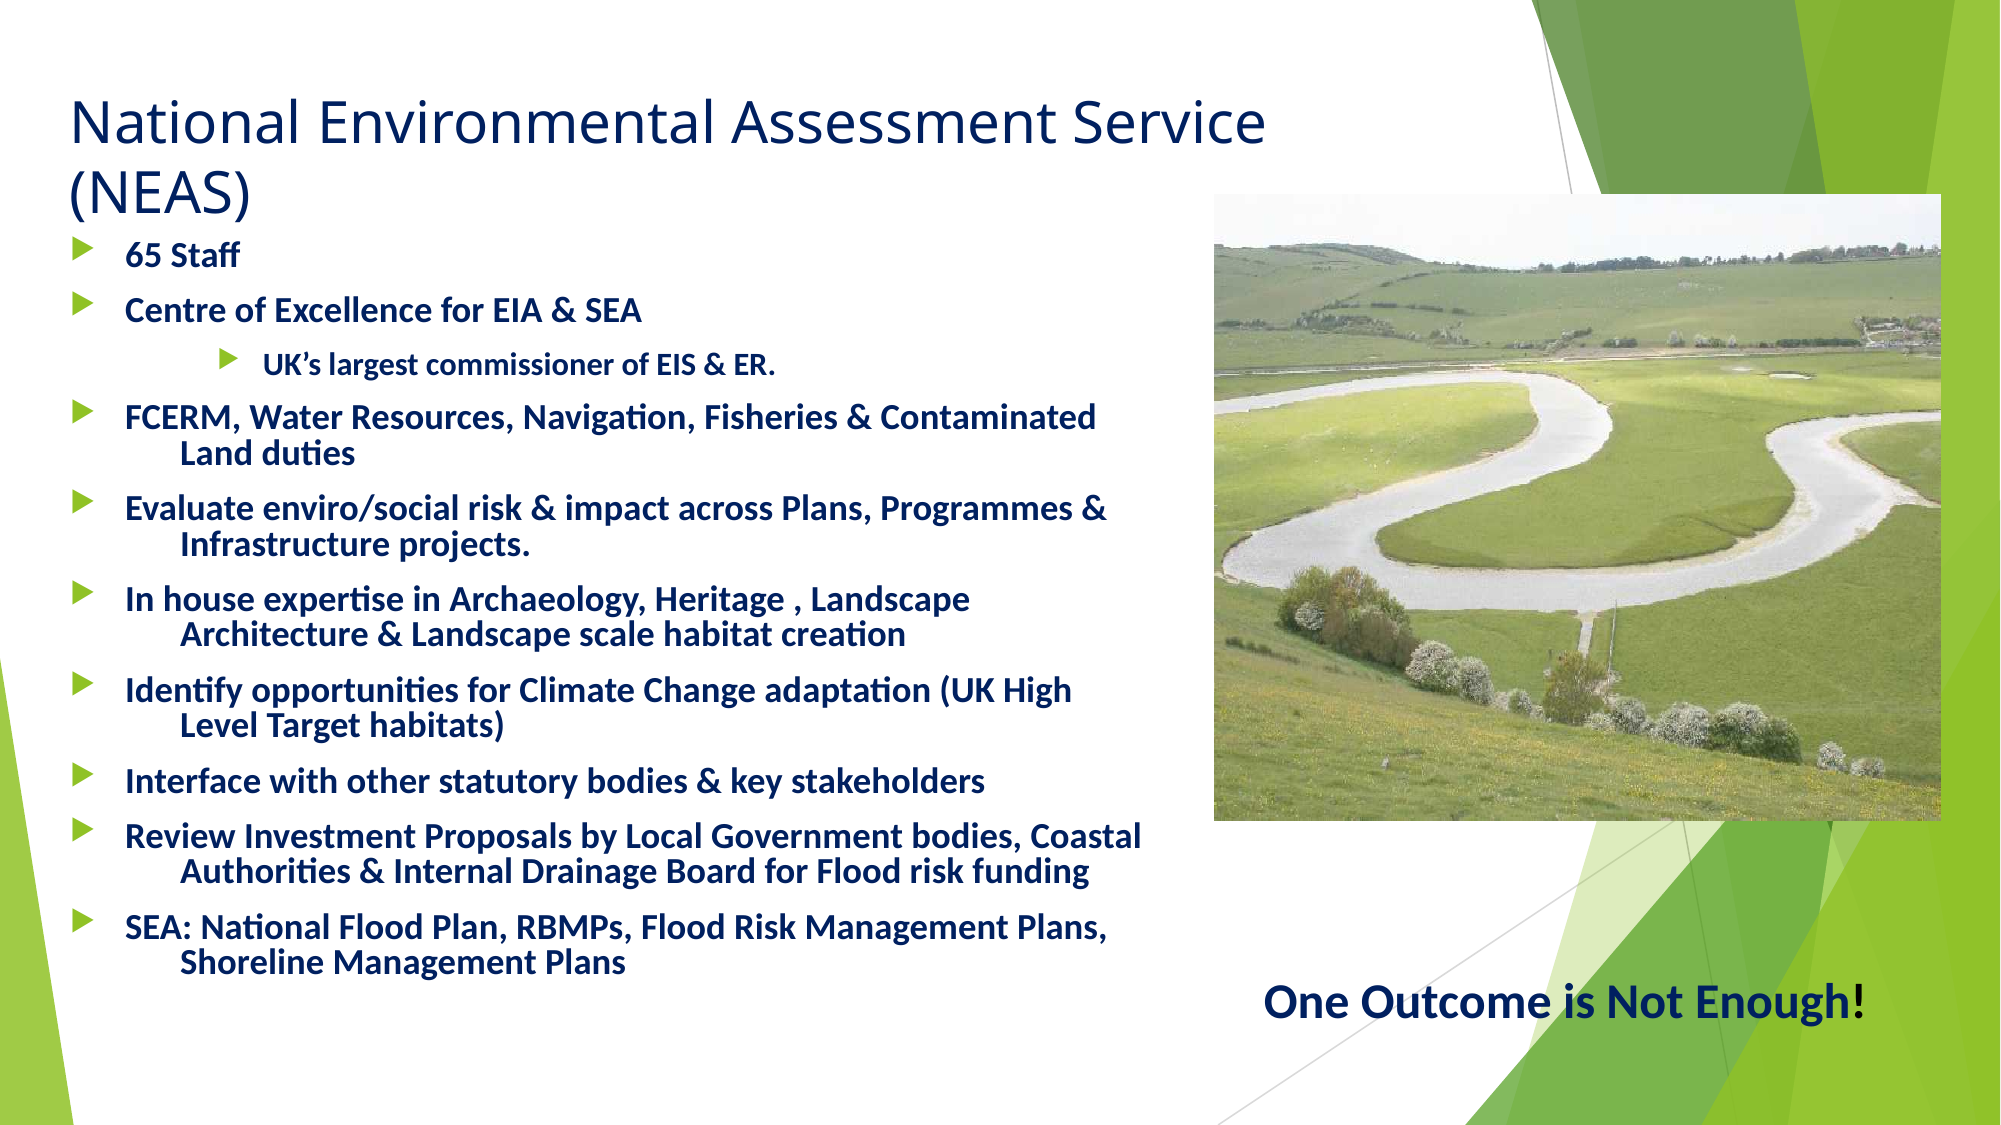

# National Environmental Assessment Service (NEAS)
65 Staff
Centre of Excellence for EIA & SEA
UK’s largest commissioner of EIS & ER.
FCERM, Water Resources, Navigation, Fisheries & Contaminated Land duties
Evaluate enviro/social risk & impact across Plans, Programmes & Infrastructure projects.
In house expertise in Archaeology, Heritage , Landscape Architecture & Landscape scale habitat creation
Identify opportunities for Climate Change adaptation (UK High Level Target habitats)
Interface with other statutory bodies & key stakeholders
Review Investment Proposals by Local Government bodies, Coastal Authorities & Internal Drainage Board for Flood risk funding
SEA: National Flood Plan, RBMPs, Flood Risk Management Plans, Shoreline Management Plans
One Outcome is Not Enough!